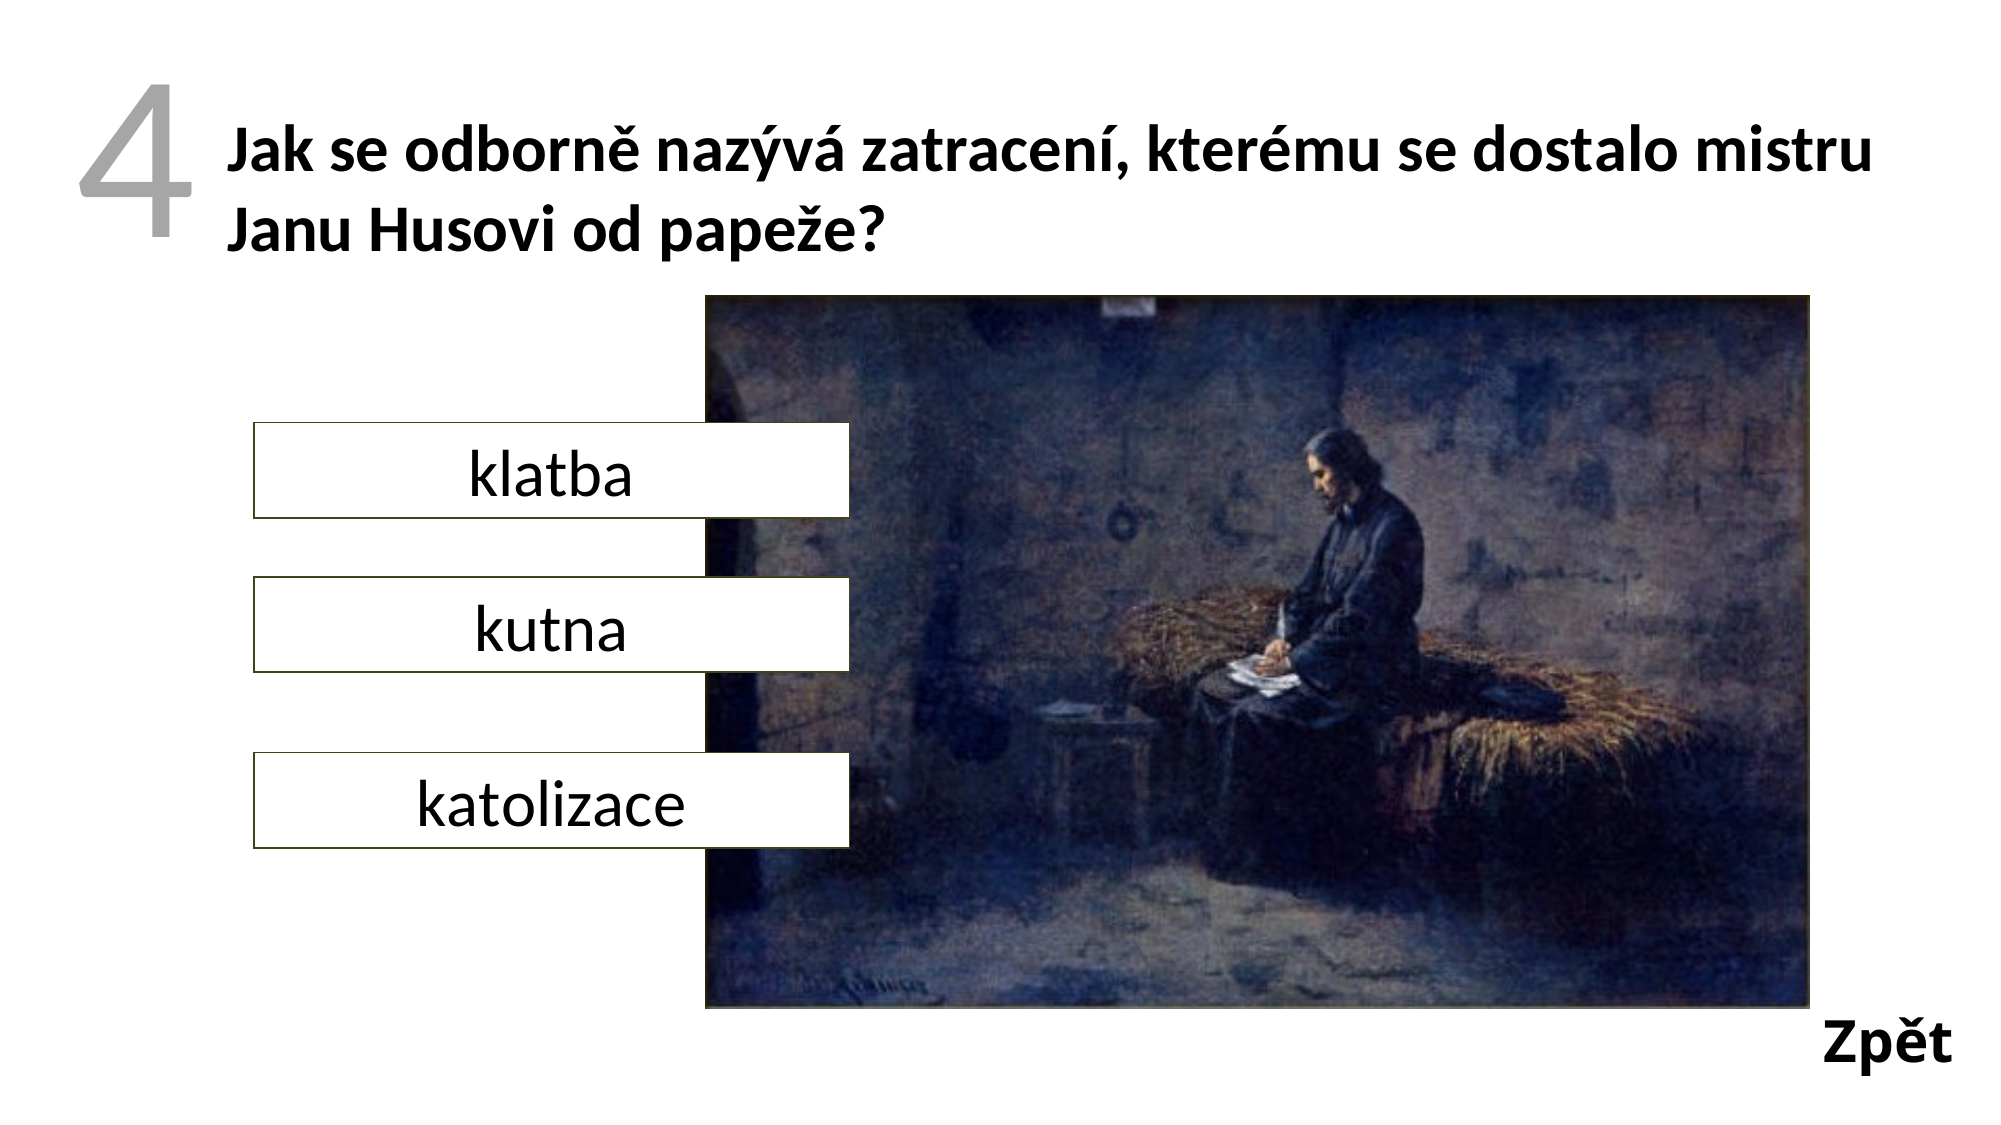

4
Jak se odborně nazývá zatracení, kterému se dostalo mistru Janu Husovi od papeže?
klatba
kutna
katolizace
Zpět